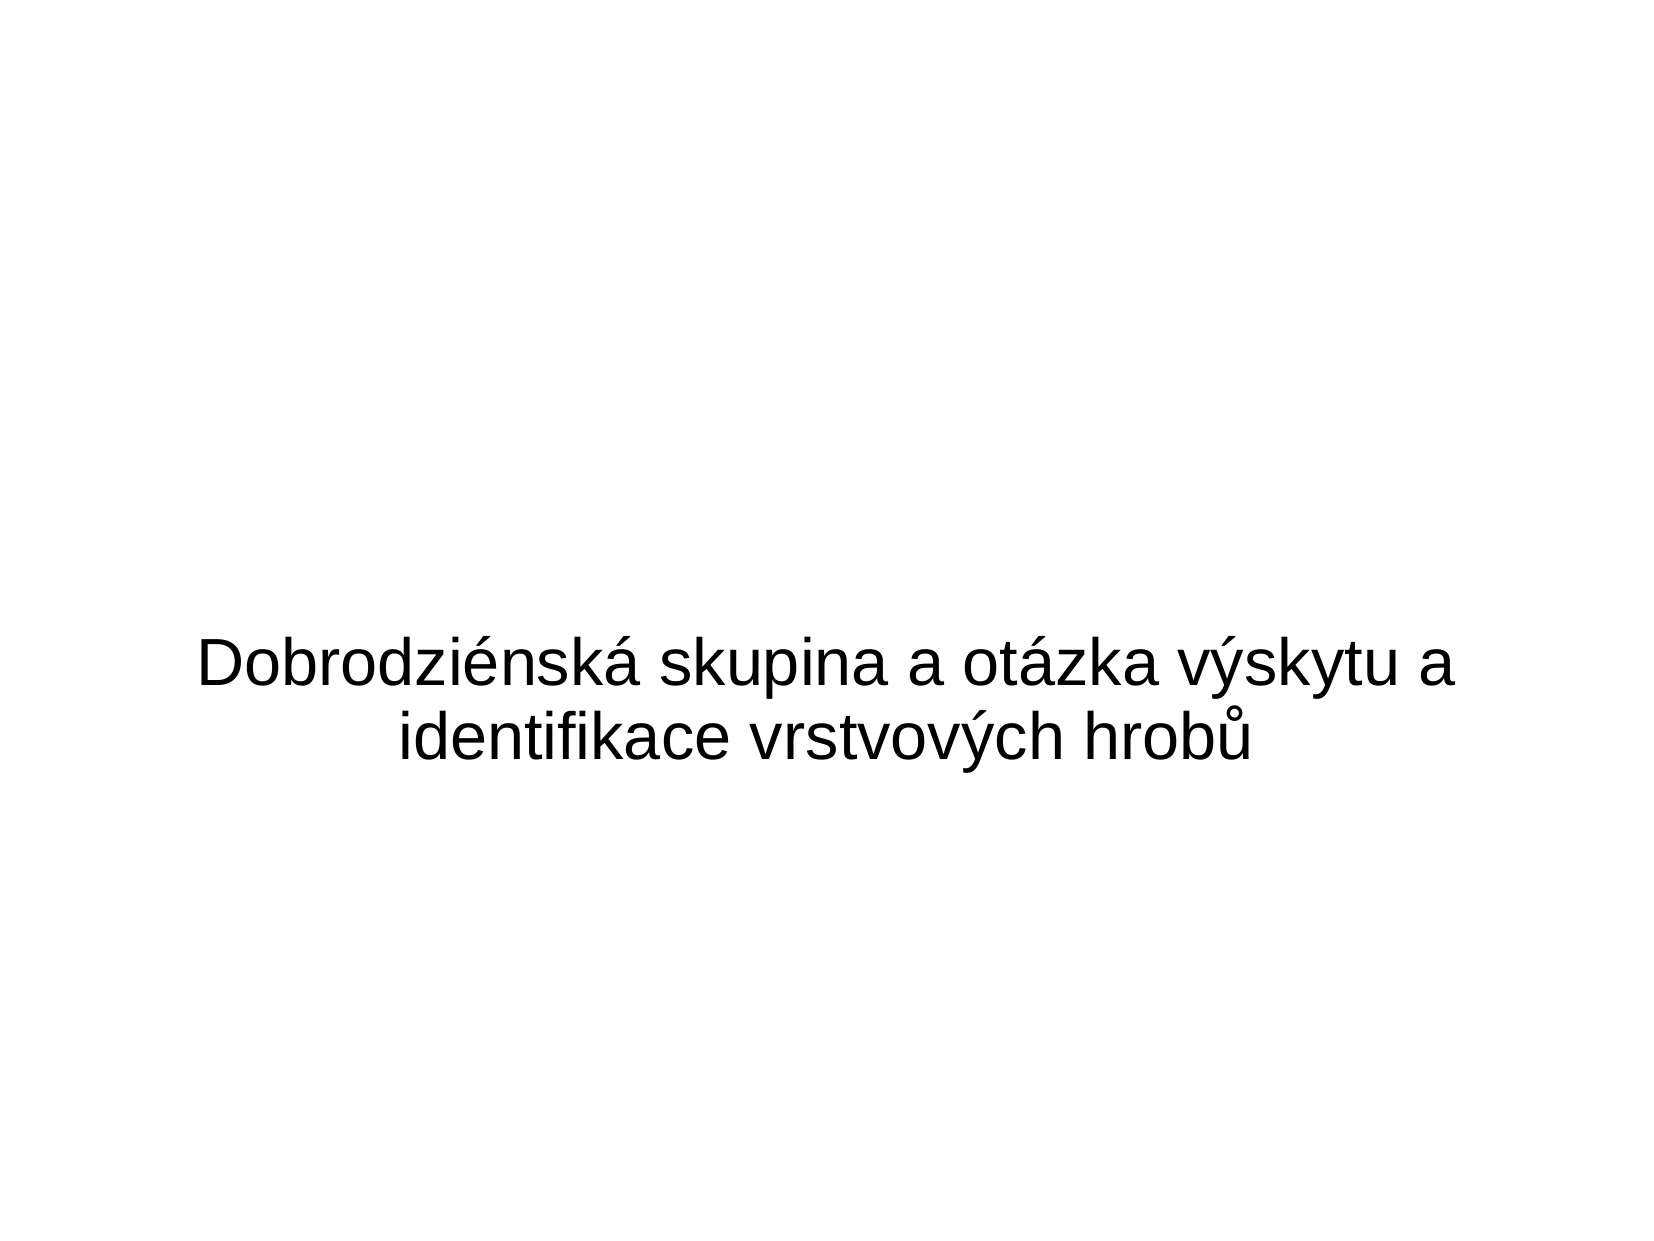

# Dobrodziénská skupina a otázka výskytu a identifikace vrstvových hrobů